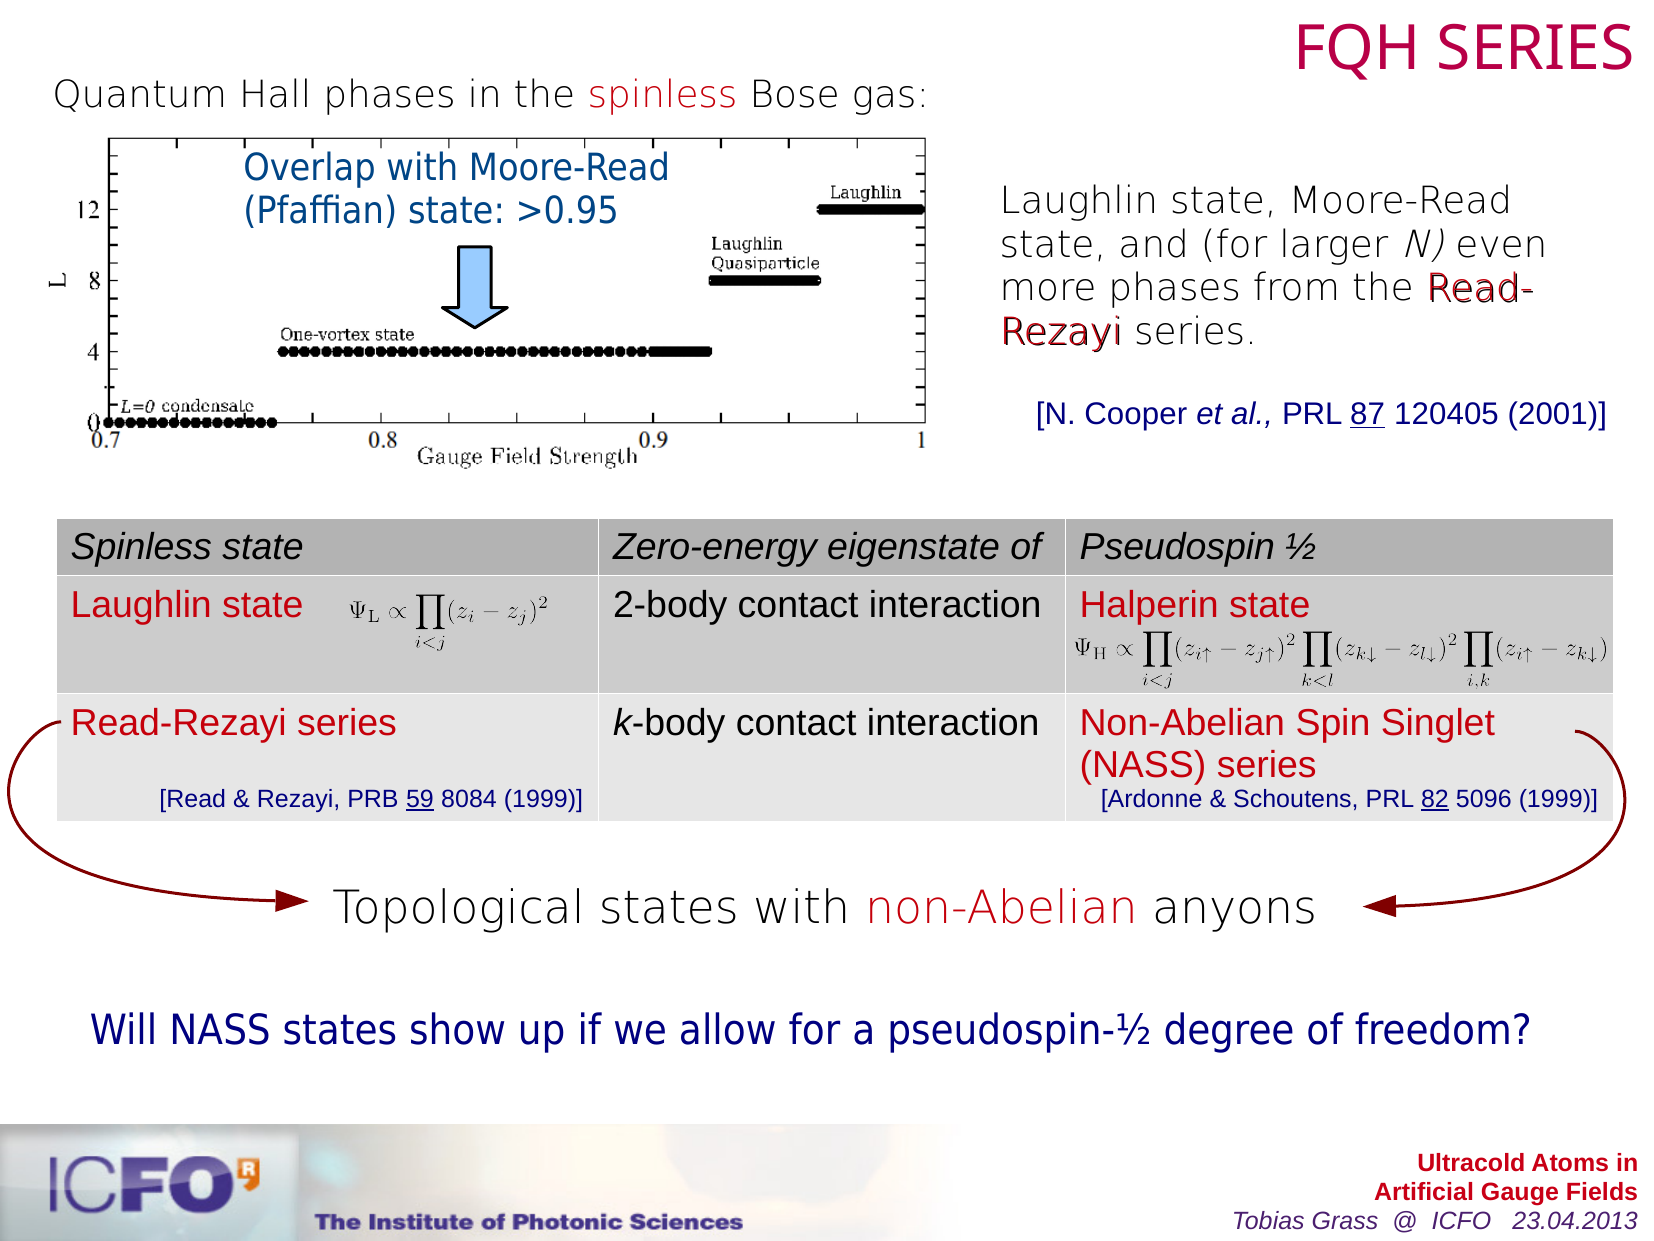

FQH SERIES
Quantum Hall phases in the spinless Bose gas:
Overlap with Moore-Read (Pfaffian) state: >0.95
Laughlin state, Moore-Read state, and (for larger N) even more phases from the Read-Rezayi series.
[N. Cooper et al., PRL 87 120405 (2001)]
| Spinless state | Zero-energy eigenstate of | Pseudospin ½ |
| --- | --- | --- |
| Laughlin state | 2-body contact interaction | Halperin state |
| Read-Rezayi series [Read & Rezayi, PRB 59 8084 (1999)] | k-body contact interaction | Non-Abelian Spin Singlet (NASS) series [Ardonne & Schoutens, PRL 82 5096 (1999)] |
Topological states with non-Abelian anyons
Will NASS states show up if we allow for a pseudospin-½ degree of freedom?
Ultracold Atoms in
Artificial Gauge Fields
Tobias Grass @ ICFO 23.04.2013